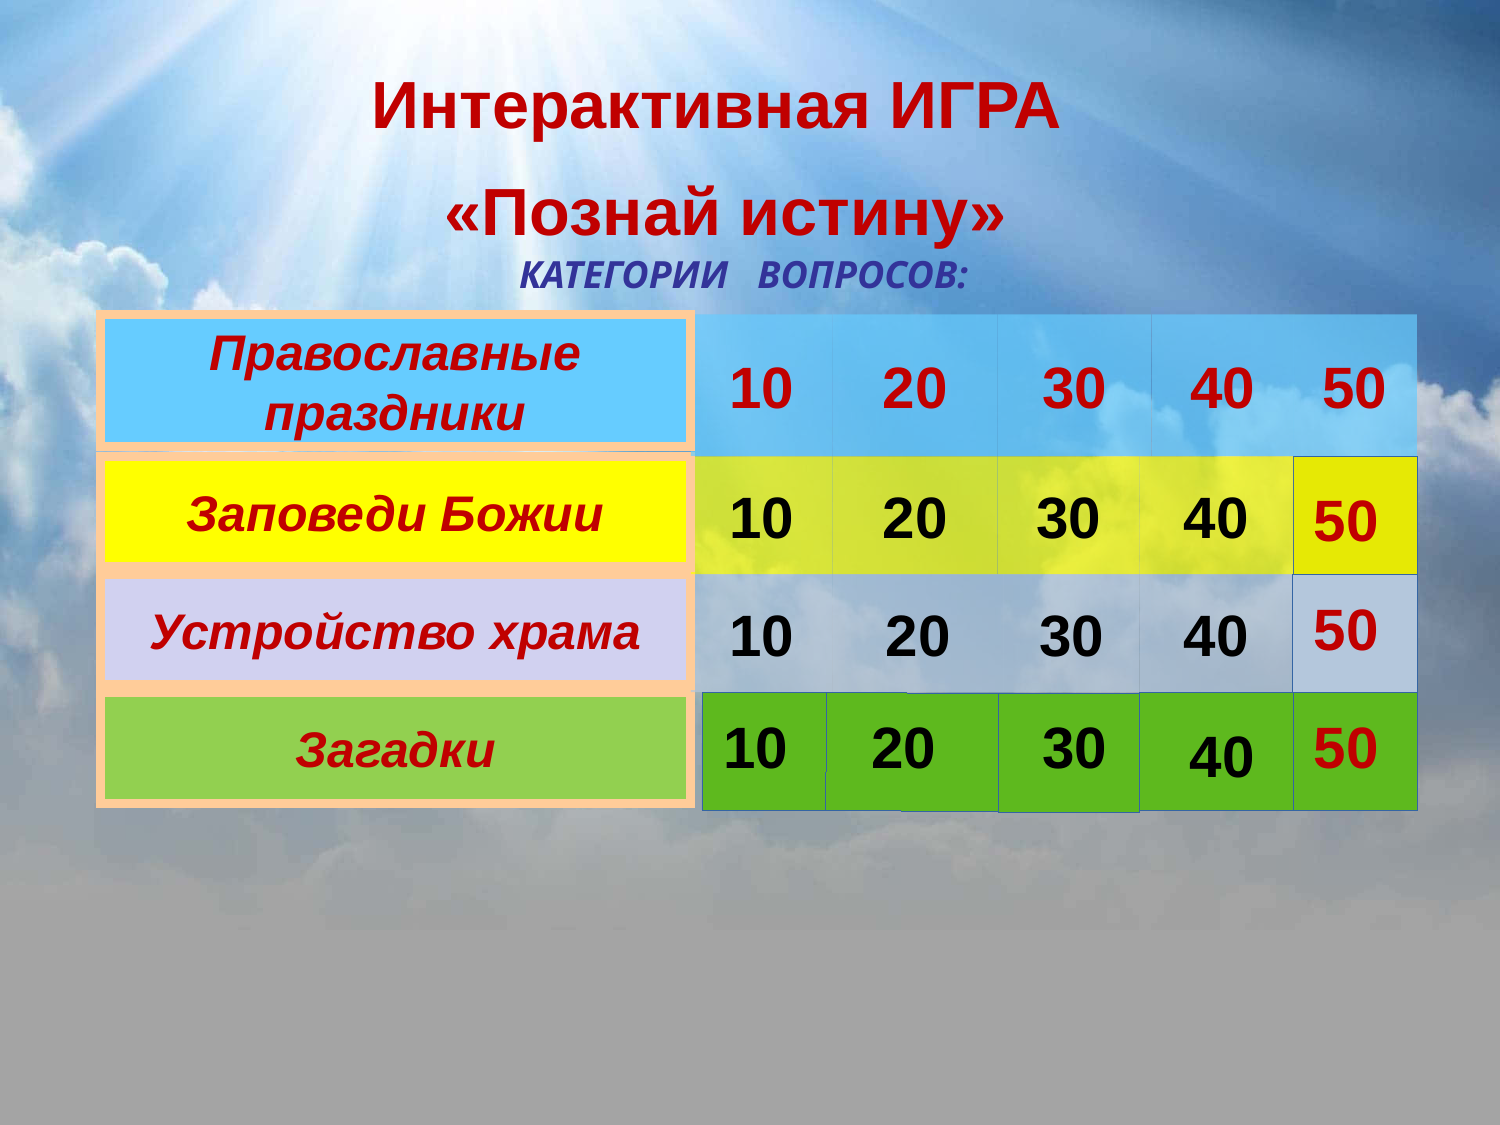

Интерактивная ИГРА
«Познай истину»
КАТЕГОРИИ ВОПРОСОВ:
Православные праздники
10
20
30
40
50
Заповеди Божии
10
20
30
40
50
Устройство храма
10
20
30
40
50
Загадки
10
20
30
50
40